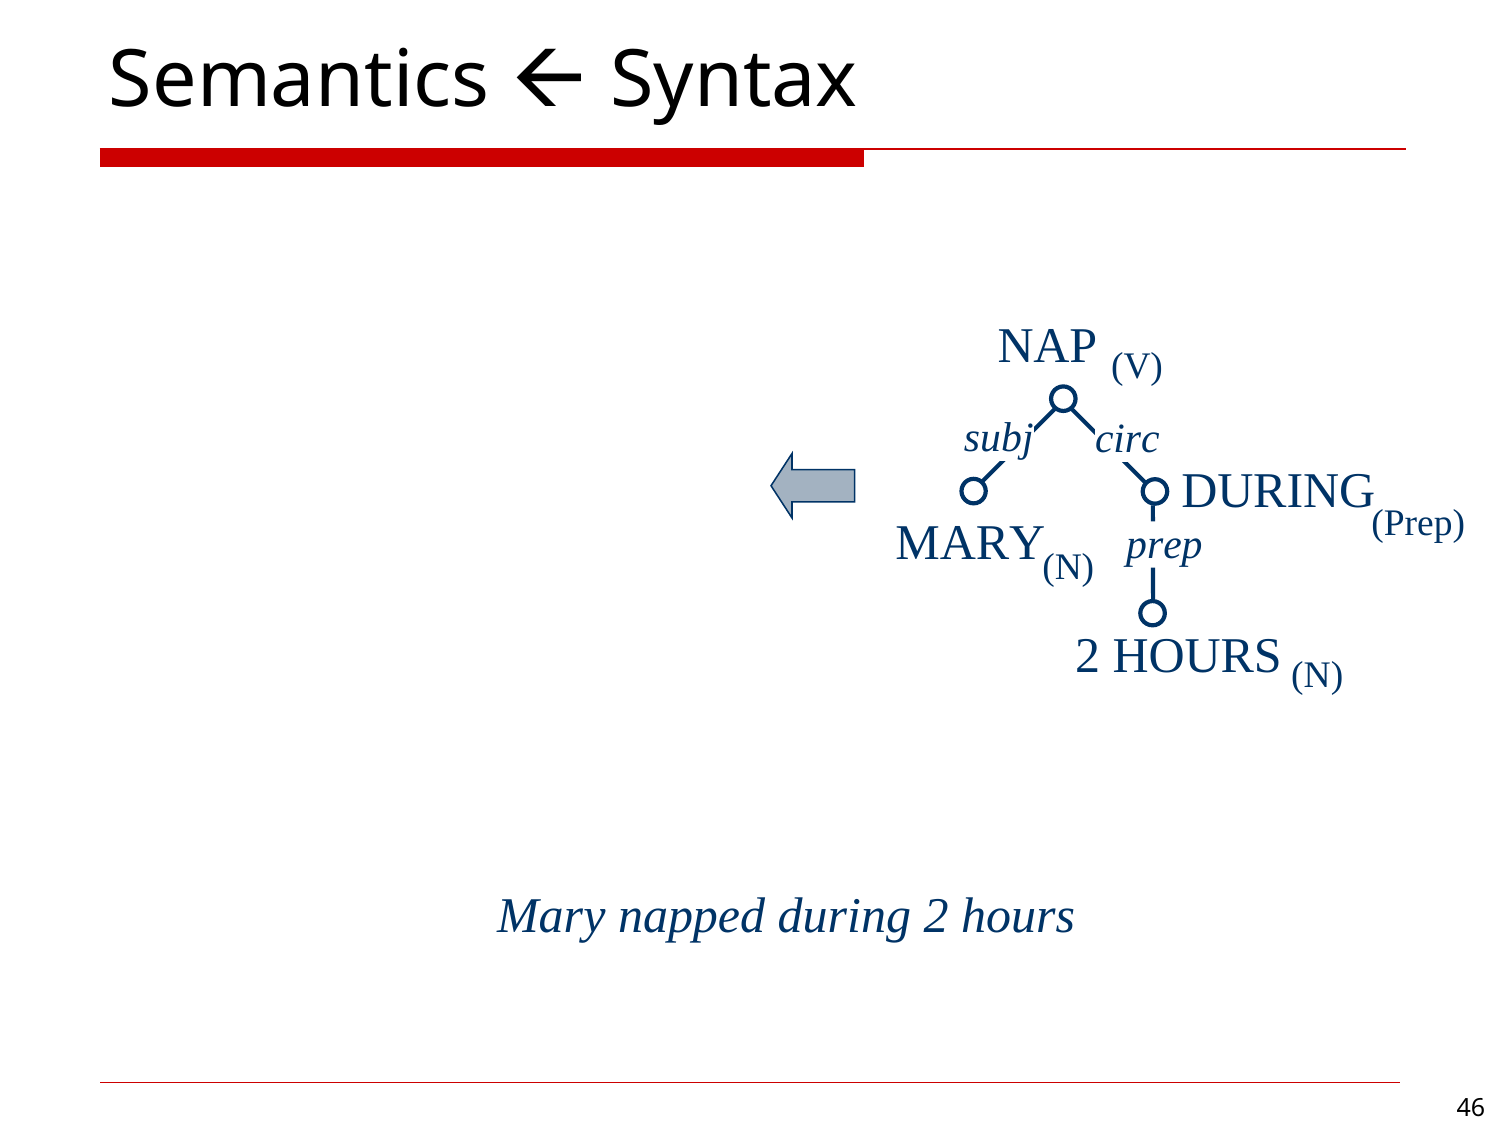

# Semantics  Syntax
NAP
(V)
subj
circ
DURING
(Prep)
prep
MARY
(N)
2 HOURS
(N)
Mary napped during 2 hours
46